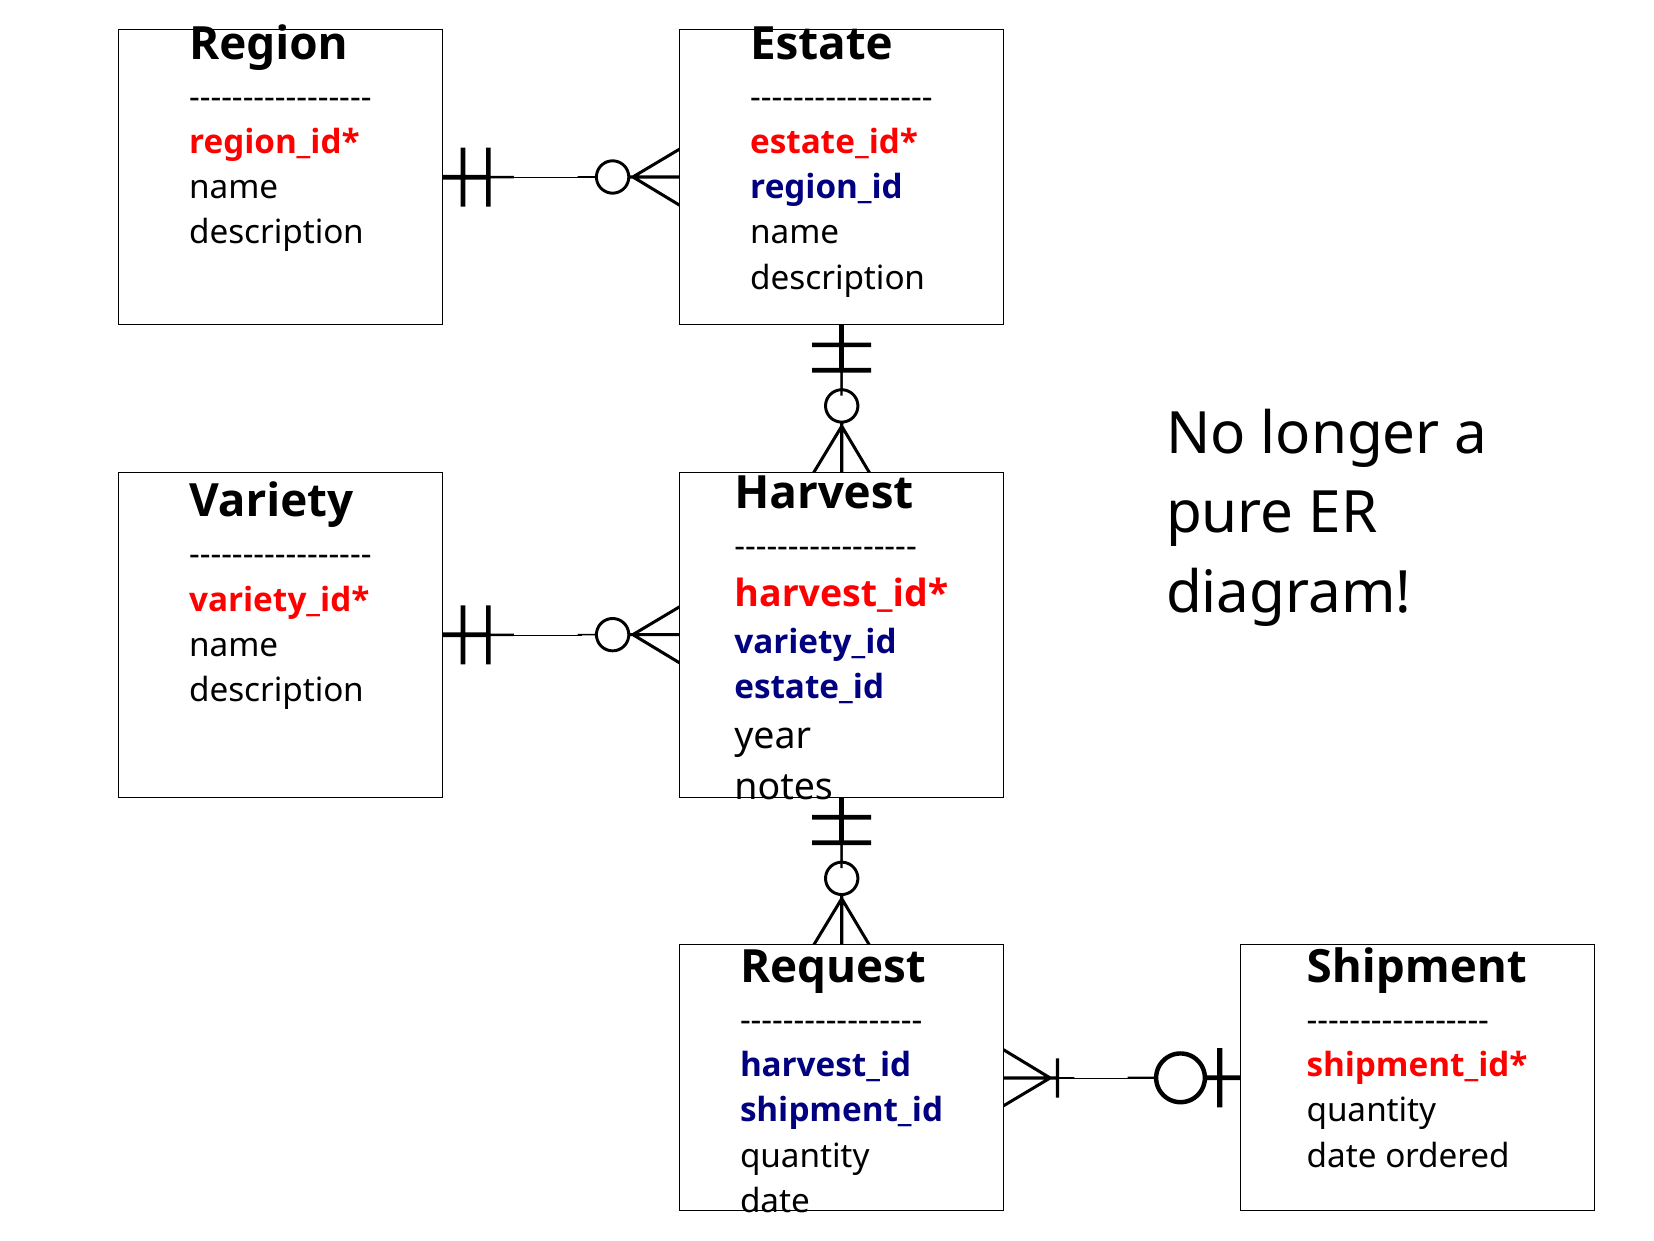

Region
-----------------
region_id*
name
description
Estate
-----------------
estate_id*
region_id
name
description
No longer a pure ER diagram!
Variety
-----------------
variety_id*
name
description
Harvest
-----------------
harvest_id*
variety_id
estate_id
year
notes
Request
-----------------
harvest_id
shipment_id
quantity
date
Shipment
-----------------
shipment_id*
quantity
date ordered